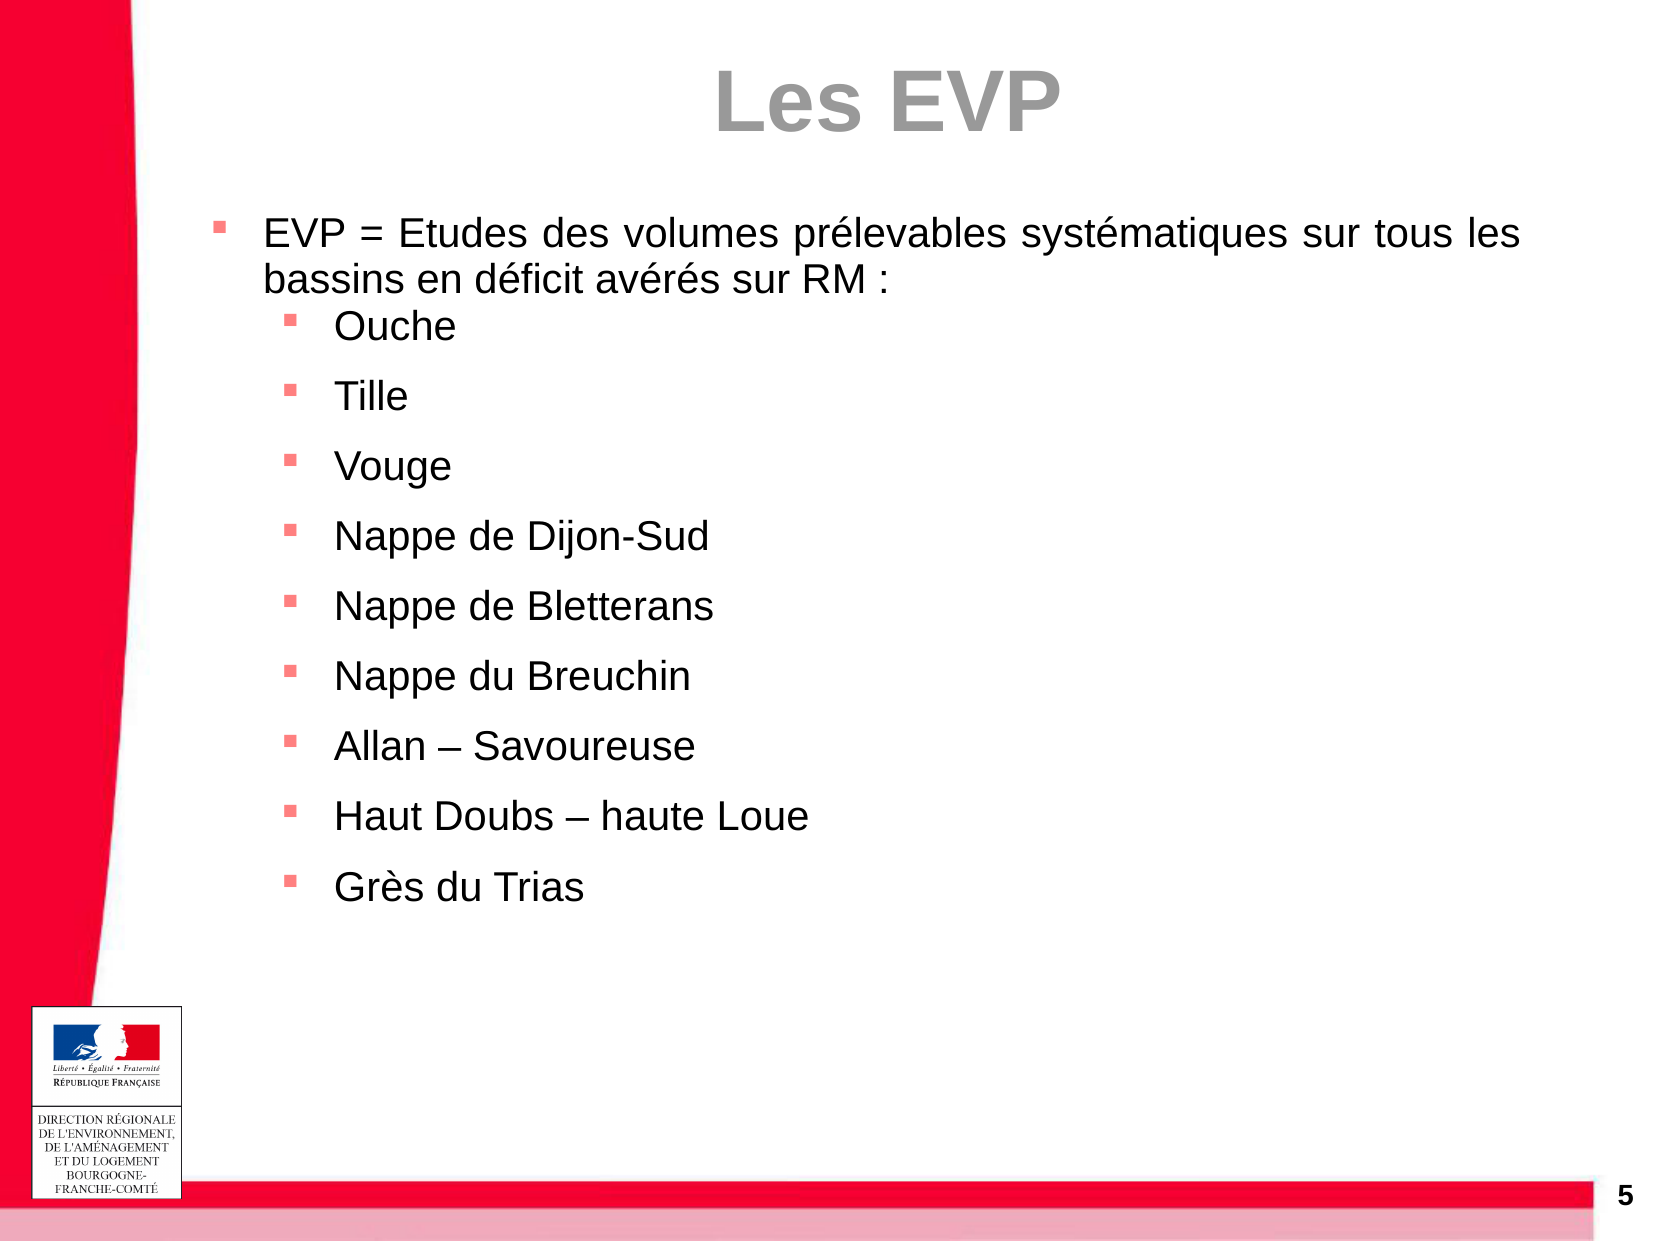

# Les EVP
EVP = Etudes des volumes prélevables systématiques sur tous les bassins en déficit avérés sur RM :
Ouche
Tille
Vouge
Nappe de Dijon-Sud
Nappe de Bletterans
Nappe du Breuchin
Allan – Savoureuse
Haut Doubs – haute Loue
Grès du Trias
5